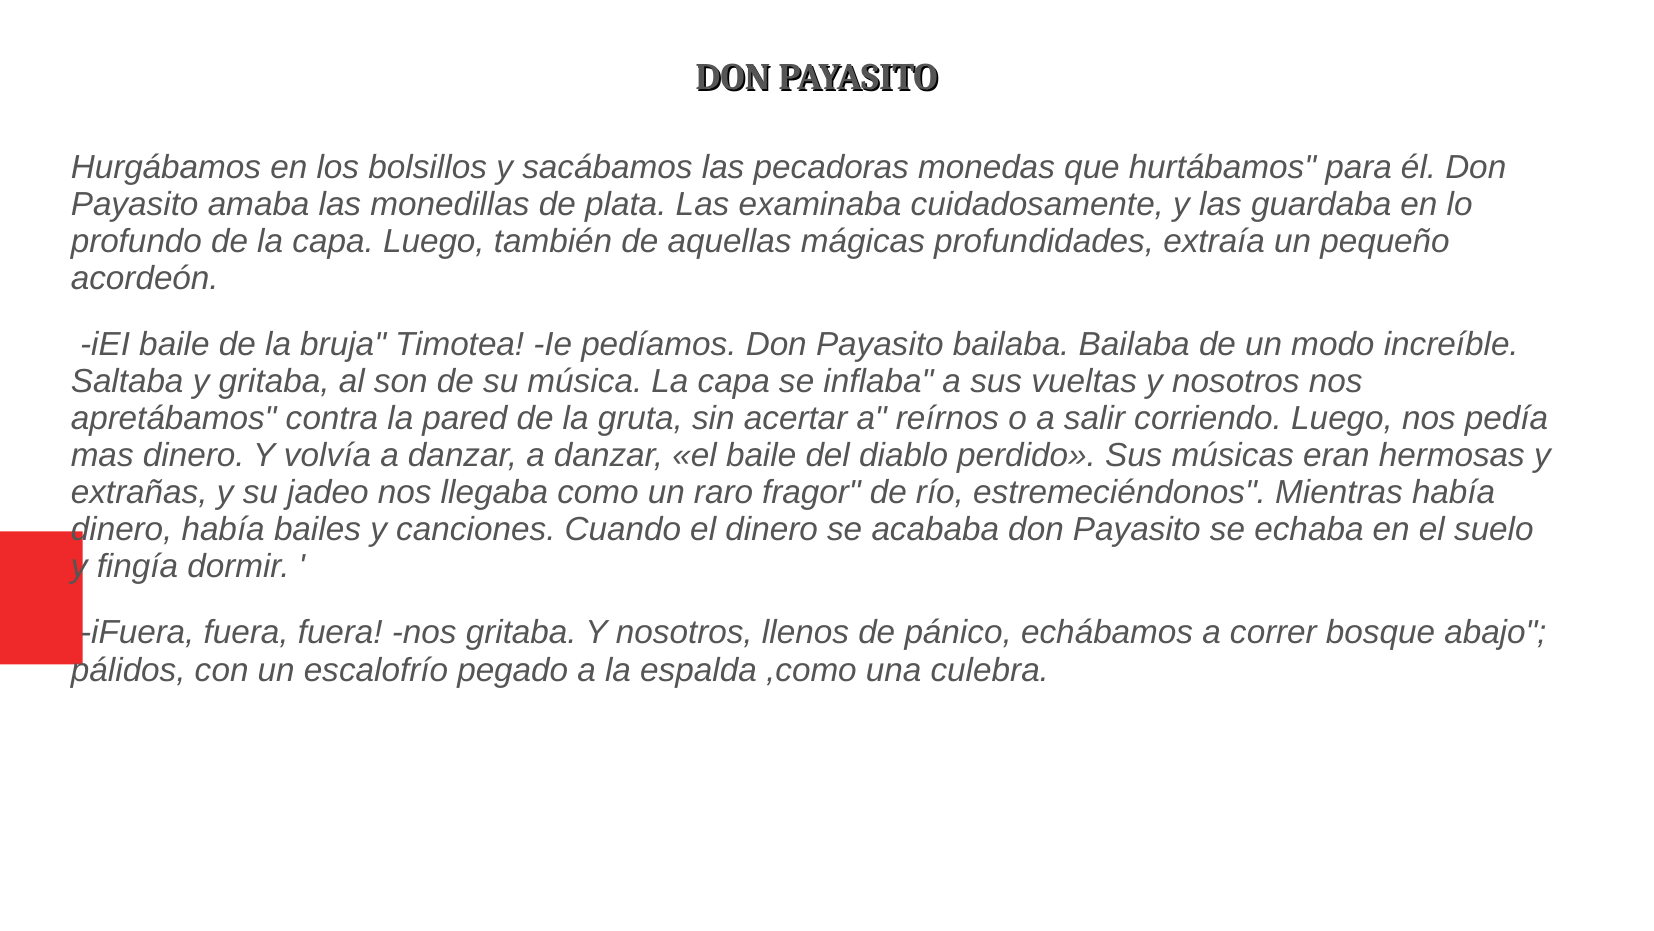

# DON PAYASITO
Hurgábamos en los bolsillos y sacábamos las pecadoras monedas que hurtábamos" para él. Don Payasito amaba las monedillas de plata. Las examinaba cuidadosamente, y las guardaba en lo profundo de la capa. Luego, también de aquellas mágicas profundidades, extraía un pequeño acordeón.
 -iEI baile de la bruja" Timotea! -Ie pedíamos. Don Payasito bailaba. Bailaba de un modo increíble. Saltaba y gritaba, al son de su música. La capa se inflaba" a sus vueltas y nosotros nos apretábamos" contra la pared de la gruta, sin acertar a" reírnos o a salir corriendo. Luego, nos pedía mas dinero. Y volvía a danzar, a danzar, «el baile del diablo perdido». Sus músicas eran hermosas y extrañas, y su jadeo nos llegaba como un raro fragor" de río, estremeciéndonos". Mientras había dinero, había bailes y canciones. Cuando el dinero se acababa don Payasito se echaba en el suelo y fingía dormir. '
 -iFuera, fuera, fuera! -nos gritaba. Y nosotros, llenos de pánico, echábamos a correr bosque abajo"; pálidos, con un escalofrío pegado a la espalda ,como una culebra.